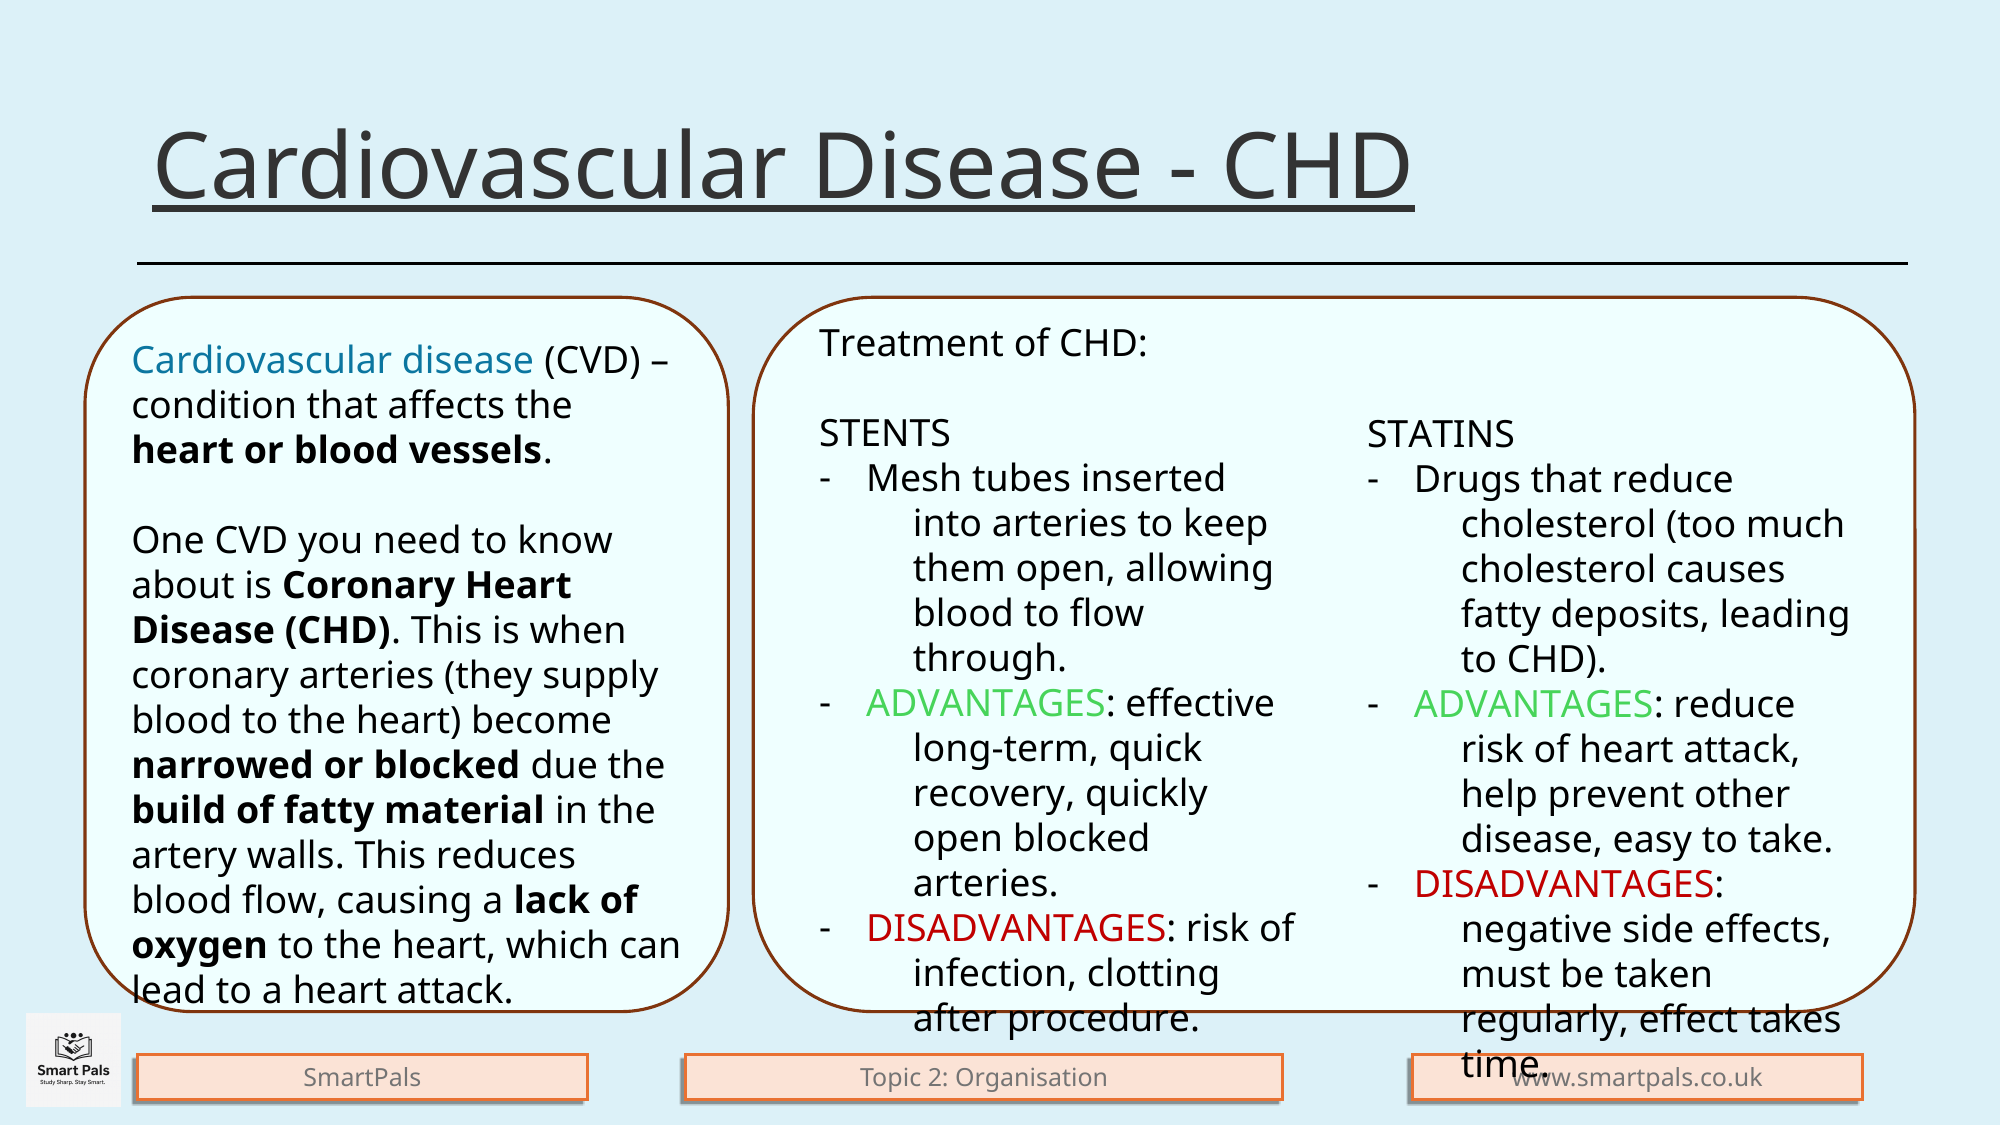

# Cardiovascular Disease - CHD
Cardiovascular disease (CVD) – condition that affects the heart or blood vessels.
One CVD you need to know about is Coronary Heart Disease (CHD). This is when coronary arteries (they supply blood to the heart) become narrowed or blocked due the build of fatty material in the artery walls. This reduces blood flow, causing a lack of oxygen to the heart, which can lead to a heart attack.
Treatment of CHD:
STENTS
Mesh tubes inserted into arteries to keep them open, allowing blood to flow through.
ADVANTAGES: effective long-term, quick recovery, quickly open blocked arteries.
DISADVANTAGES: risk of infection, clotting after procedure.
STATINS
Drugs that reduce cholesterol (too much cholesterol causes fatty deposits, leading to CHD).
ADVANTAGES: reduce risk of heart attack, help prevent other disease, easy to take.
DISADVANTAGES: negative side effects, must be taken regularly, effect takes time.